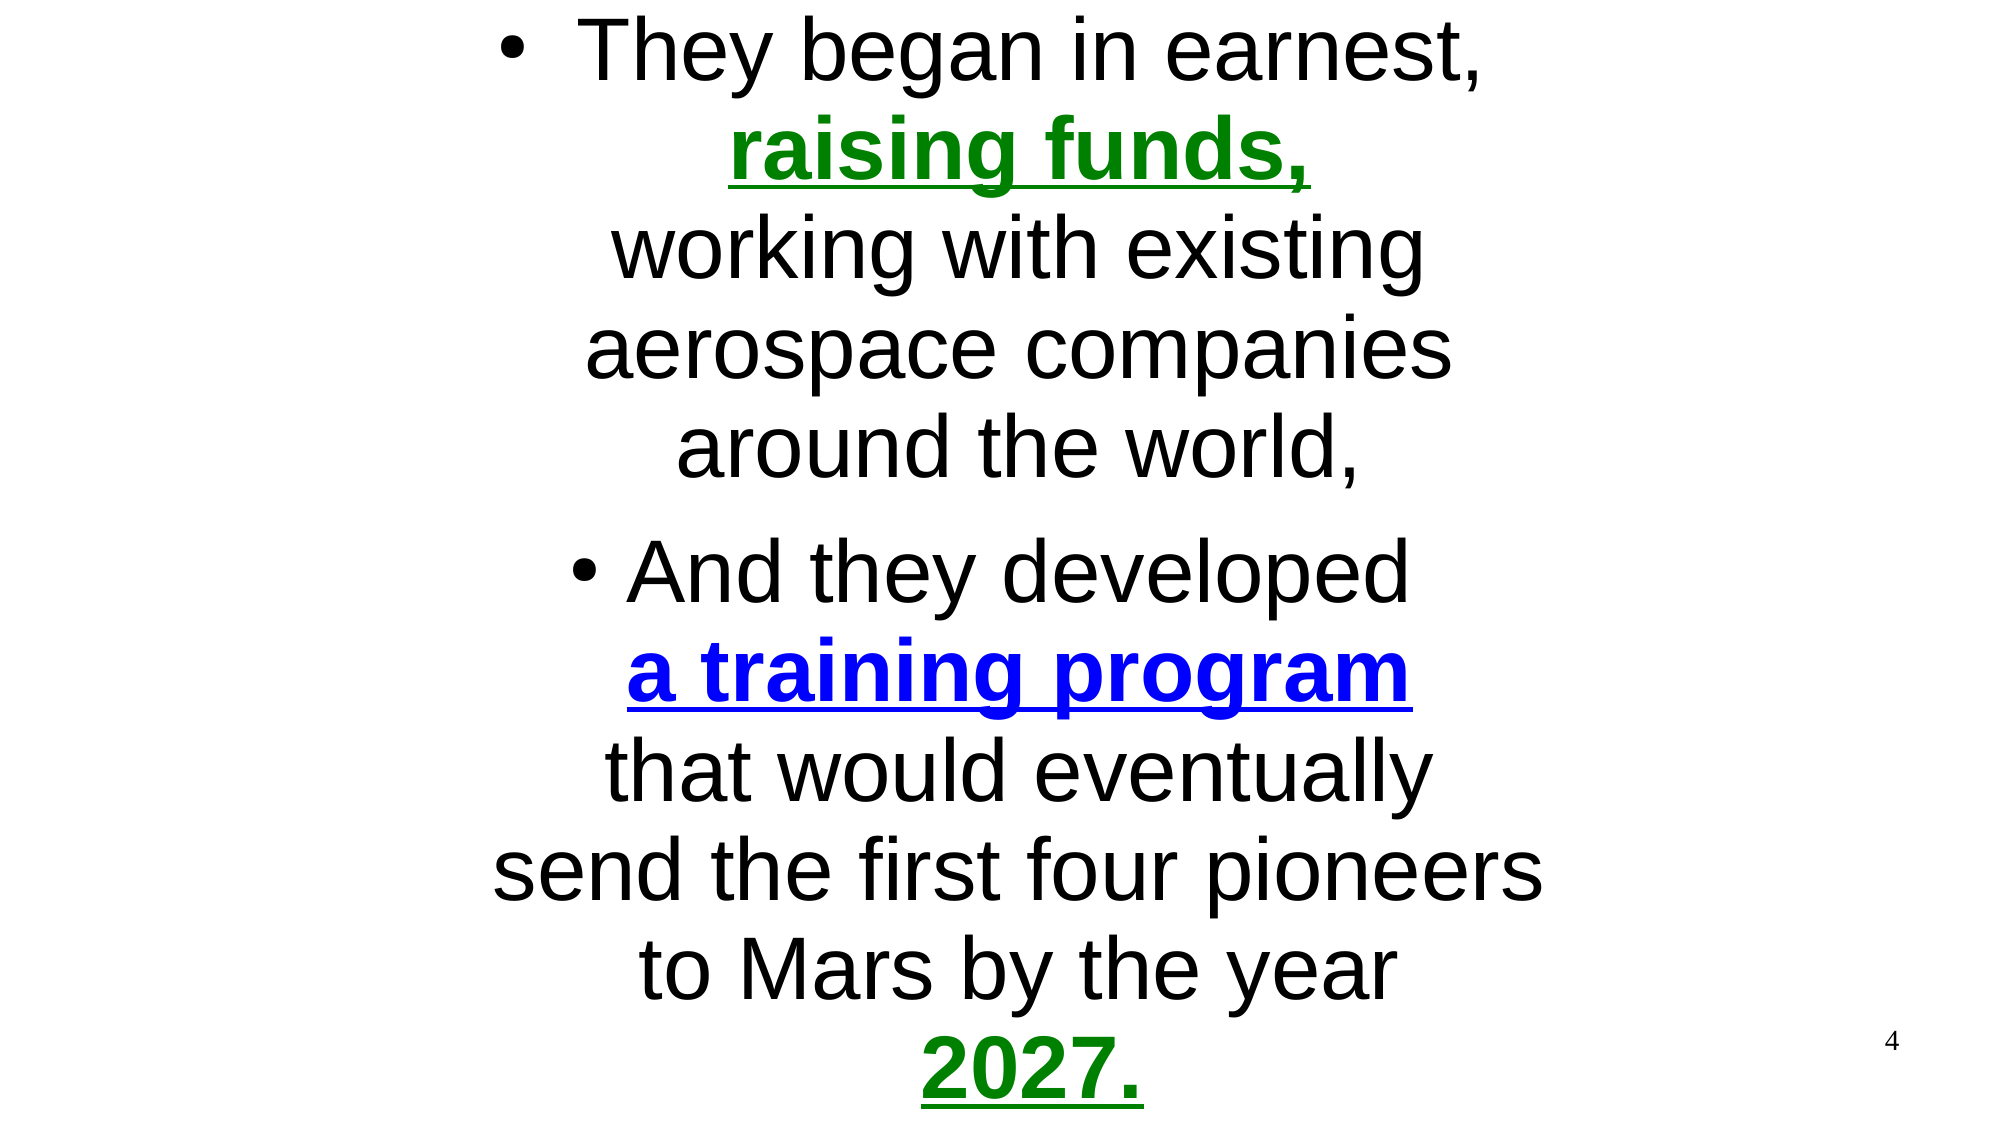

# They began in earnest, raising funds, working with existing aerospace companies around the world,
And they developed
a training program
that would eventually
send the first four pioneers
to Mars by the year
2027.
4